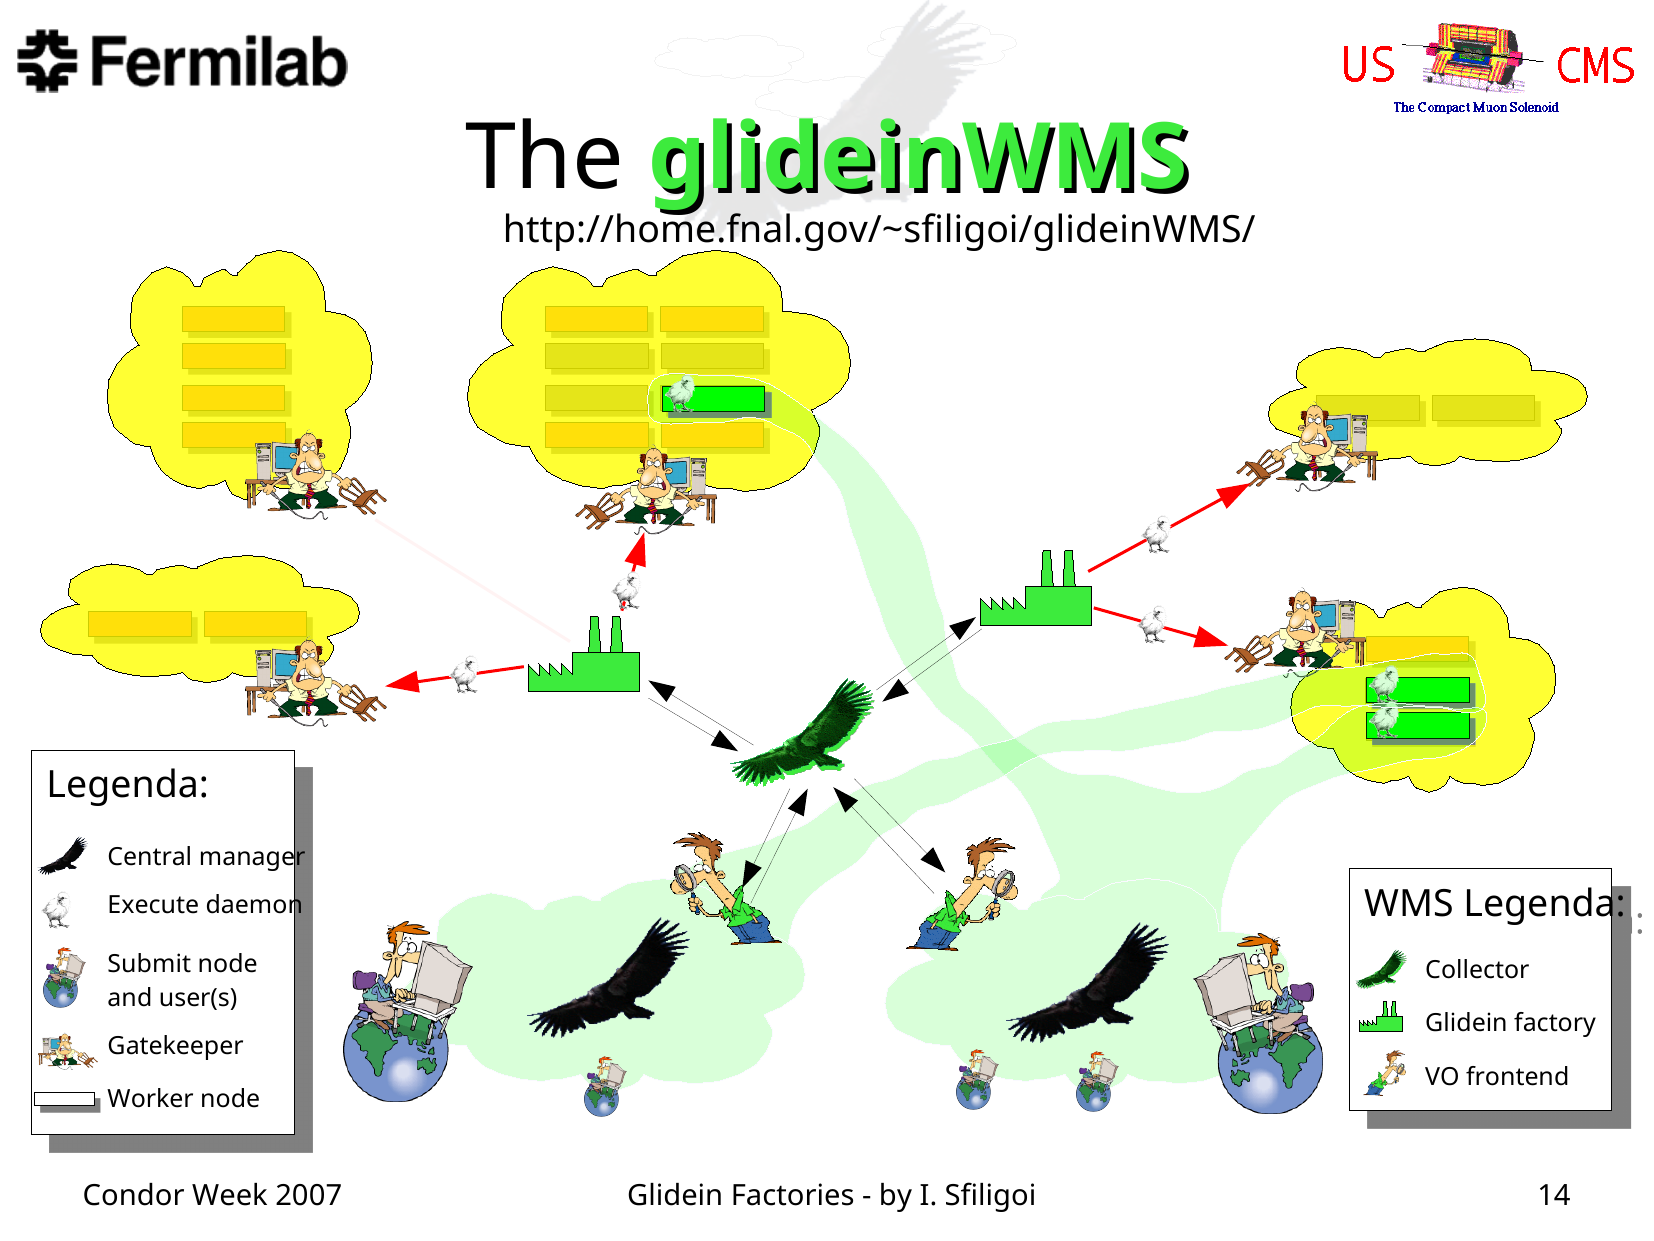

# The glideinWMS
http://home.fnal.gov/~sfiligoi/glideinWMS/
Legenda:
Central manager
WMS Legenda:
Execute daemon
Submit node
and user(s)
Collector
Glidein factory
Gatekeeper
VO frontend
Worker node
Condor Week 2007
Glidein Factories - by I. Sfiligoi
14